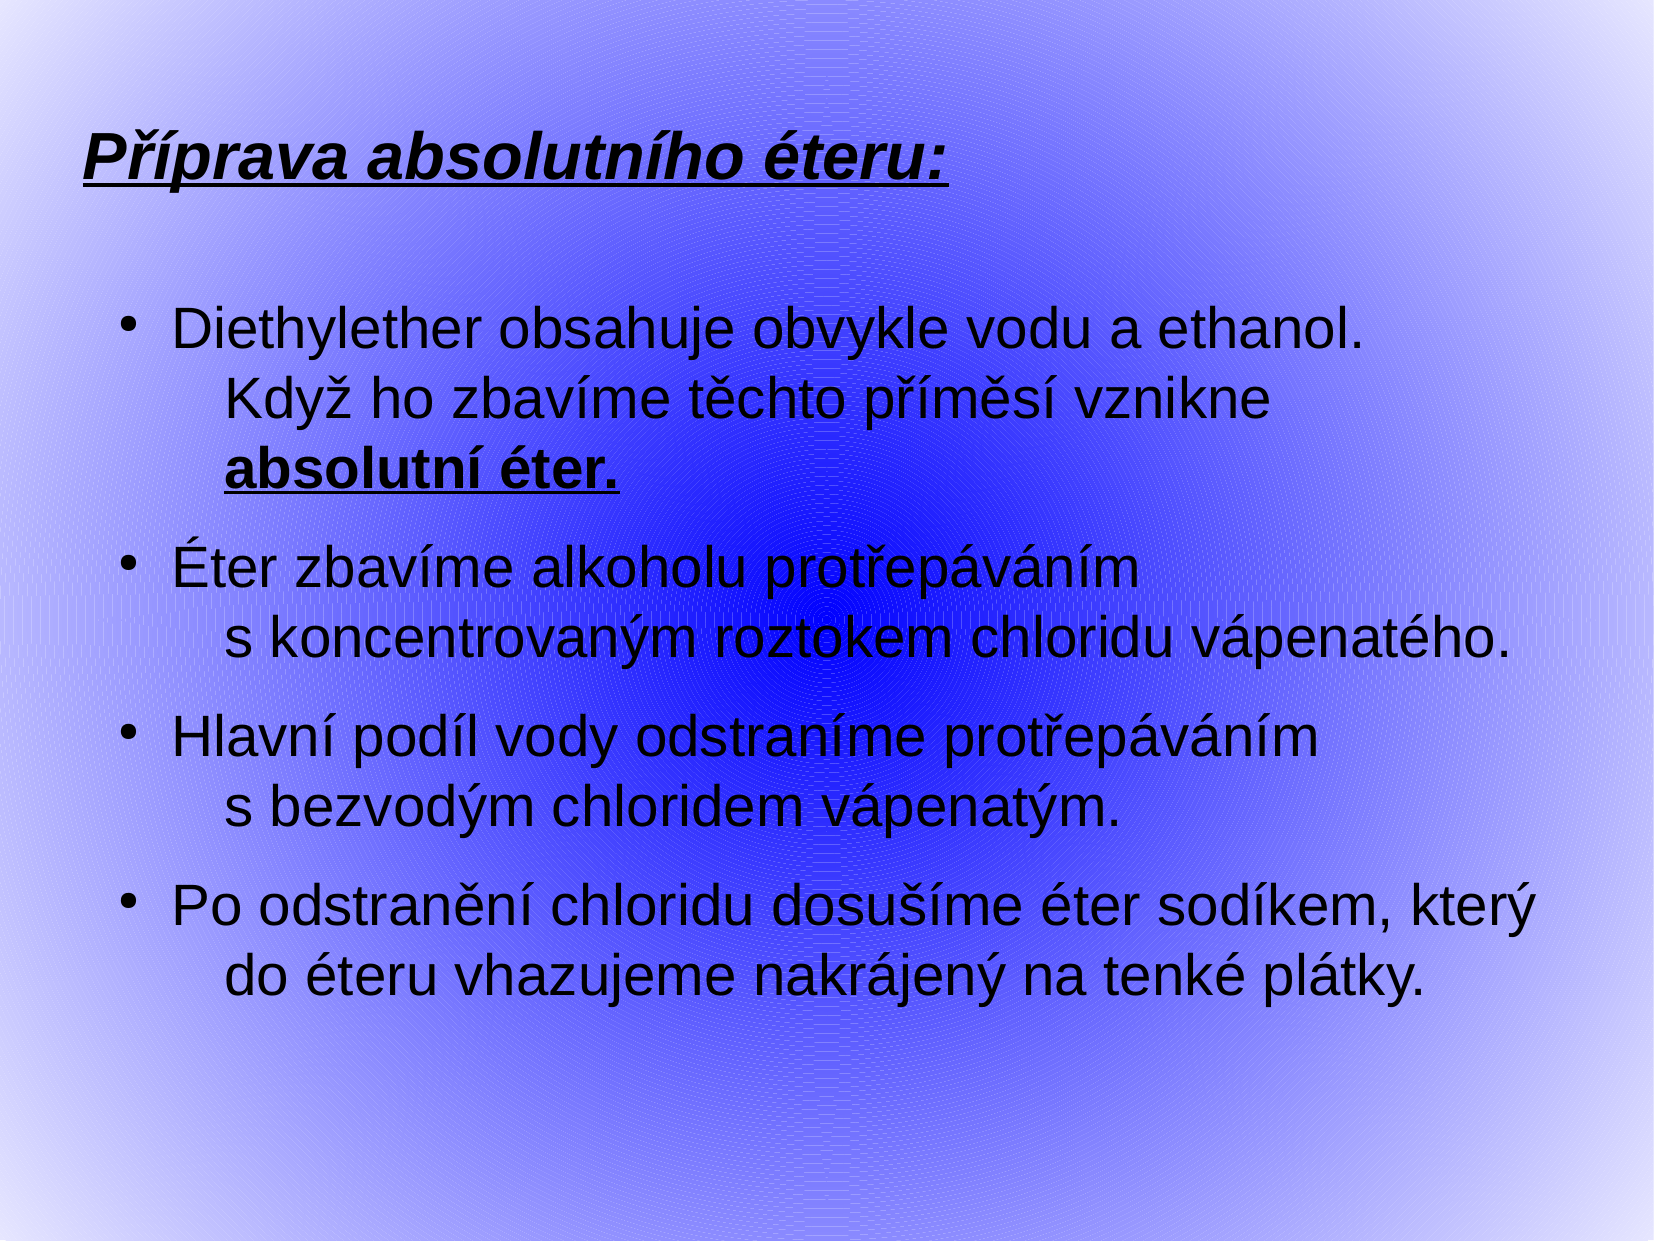

Příprava absolutního éteru:
# Diethylether obsahuje obvykle vodu a ethanol. Když ho zbavíme těchto příměsí vznikne absolutní éter.
Éter zbavíme alkoholu protřepáváním s koncentrovaným roztokem chloridu vápenatého.
Hlavní podíl vody odstraníme protřepáváním s bezvodým chloridem vápenatým.
Po odstranění chloridu dosušíme éter sodíkem, který do éteru vhazujeme nakrájený na tenké plátky.